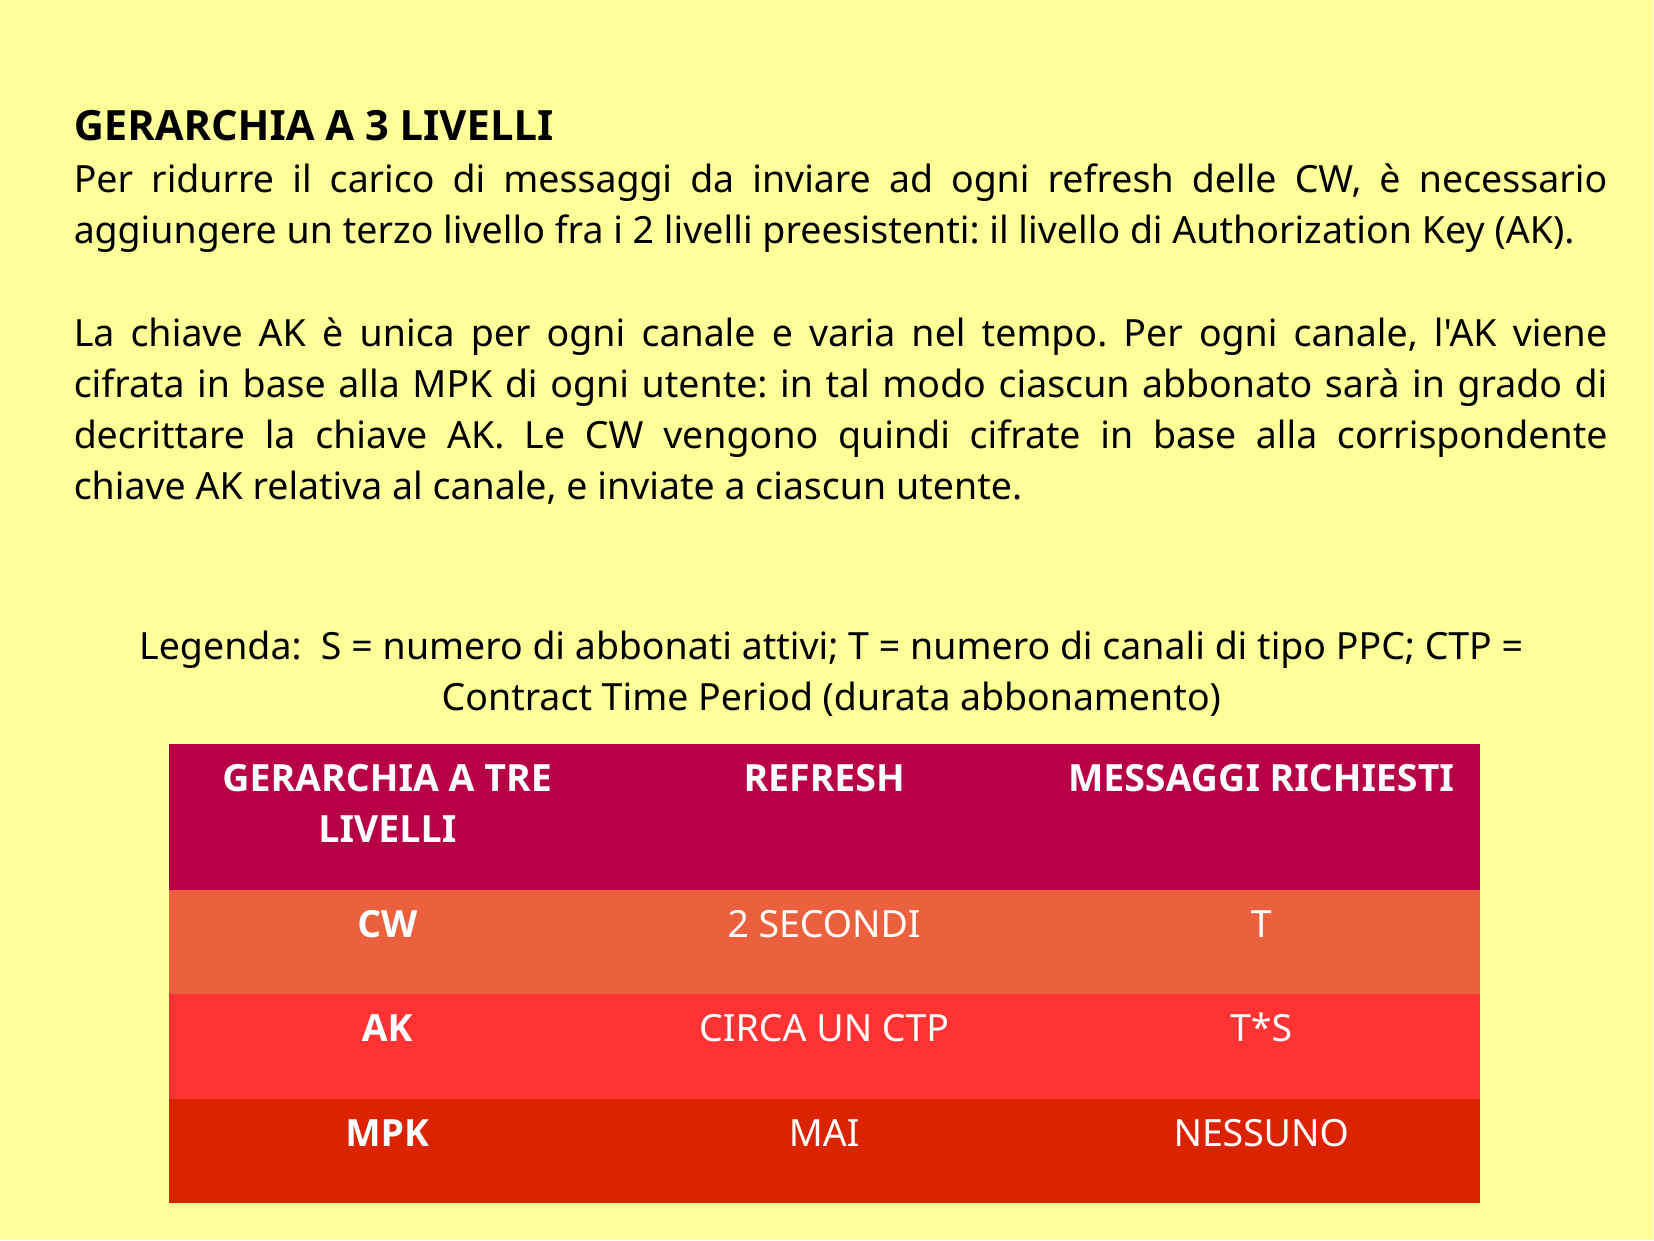

GERARCHIA A 3 LIVELLI
Per ridurre il carico di messaggi da inviare ad ogni refresh delle CW, è necessario aggiungere un terzo livello fra i 2 livelli preesistenti: il livello di Authorization Key (AK).
La chiave AK è unica per ogni canale e varia nel tempo. Per ogni canale, l'AK viene cifrata in base alla MPK di ogni utente: in tal modo ciascun abbonato sarà in grado di decrittare la chiave AK. Le CW vengono quindi cifrate in base alla corrispondente chiave AK relativa al canale, e inviate a ciascun utente.
Legenda: S = numero di abbonati attivi; T = numero di canali di tipo PPC; CTP = Contract Time Period (durata abbonamento)
| GERARCHIA A TRE LIVELLI | REFRESH | MESSAGGI RICHIESTI |
| --- | --- | --- |
| CW | 2 SECONDI | T |
| AK | CIRCA UN CTP | T\*S |
| MPK | MAI | NESSUNO |